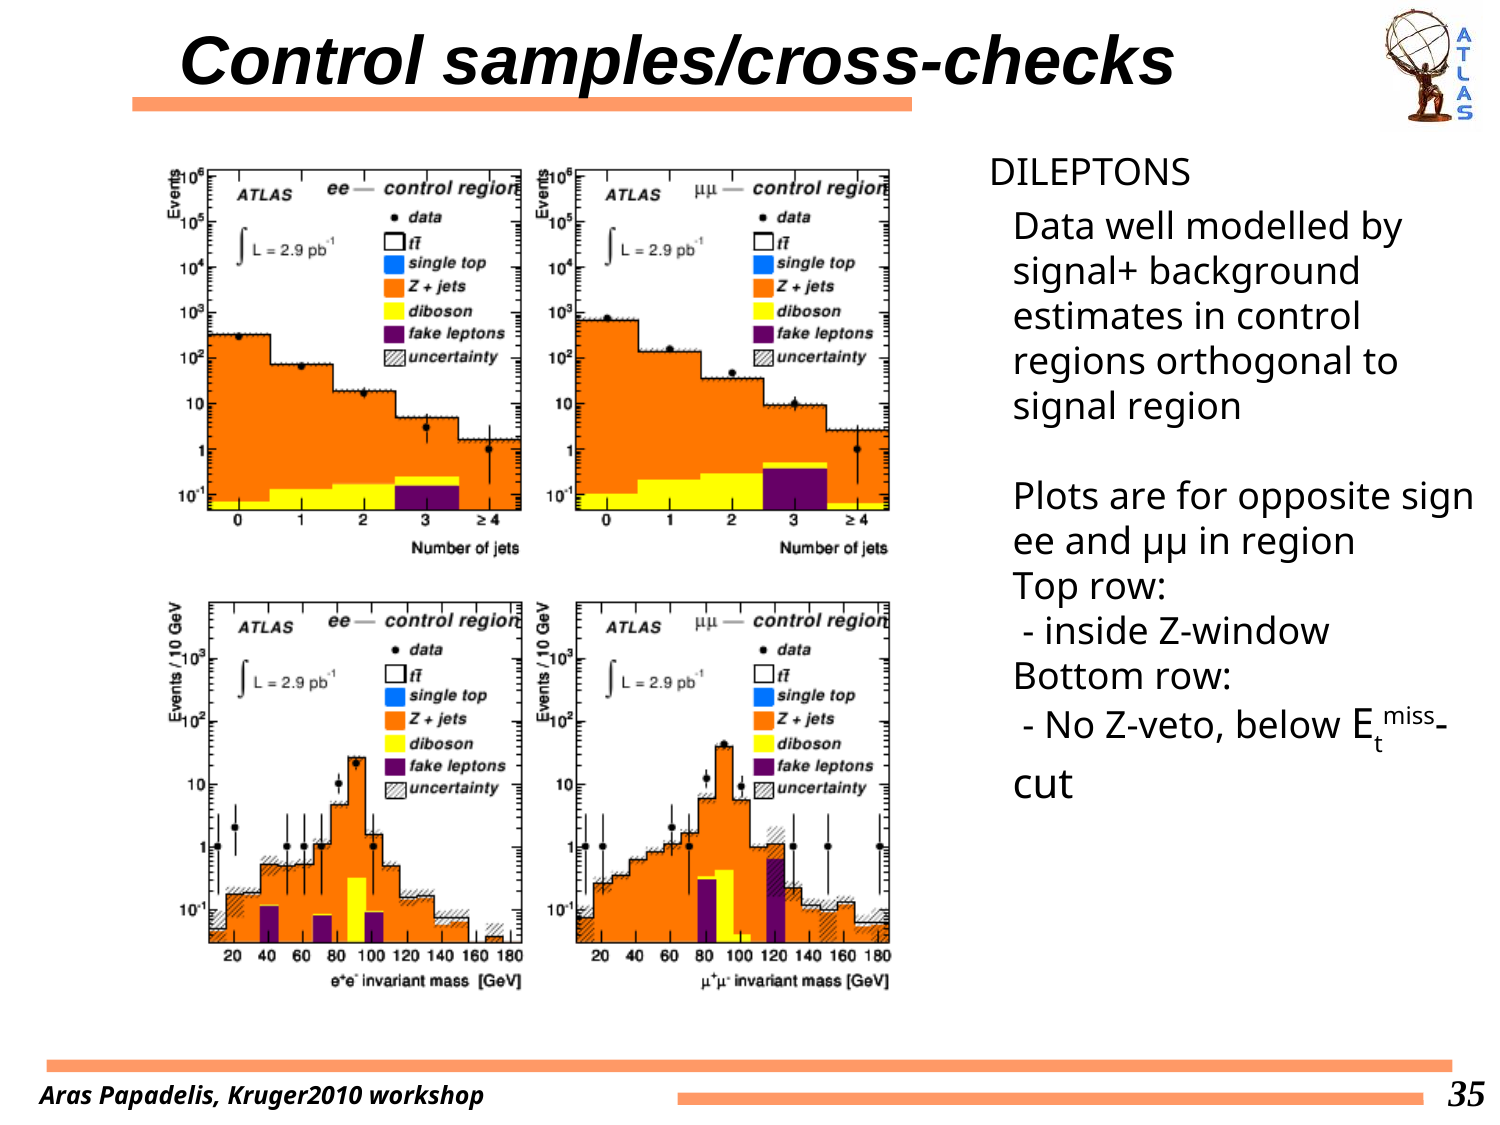

# Control samples/cross-checks
DILEPTONS
Data well modelled by signal+ background estimates in control regions orthogonal to signal region
Plots are for opposite sign
ee and μμ in region
Top row:
 - inside Z-window
Bottom row:
 - No Z-veto, below Etmiss-cut